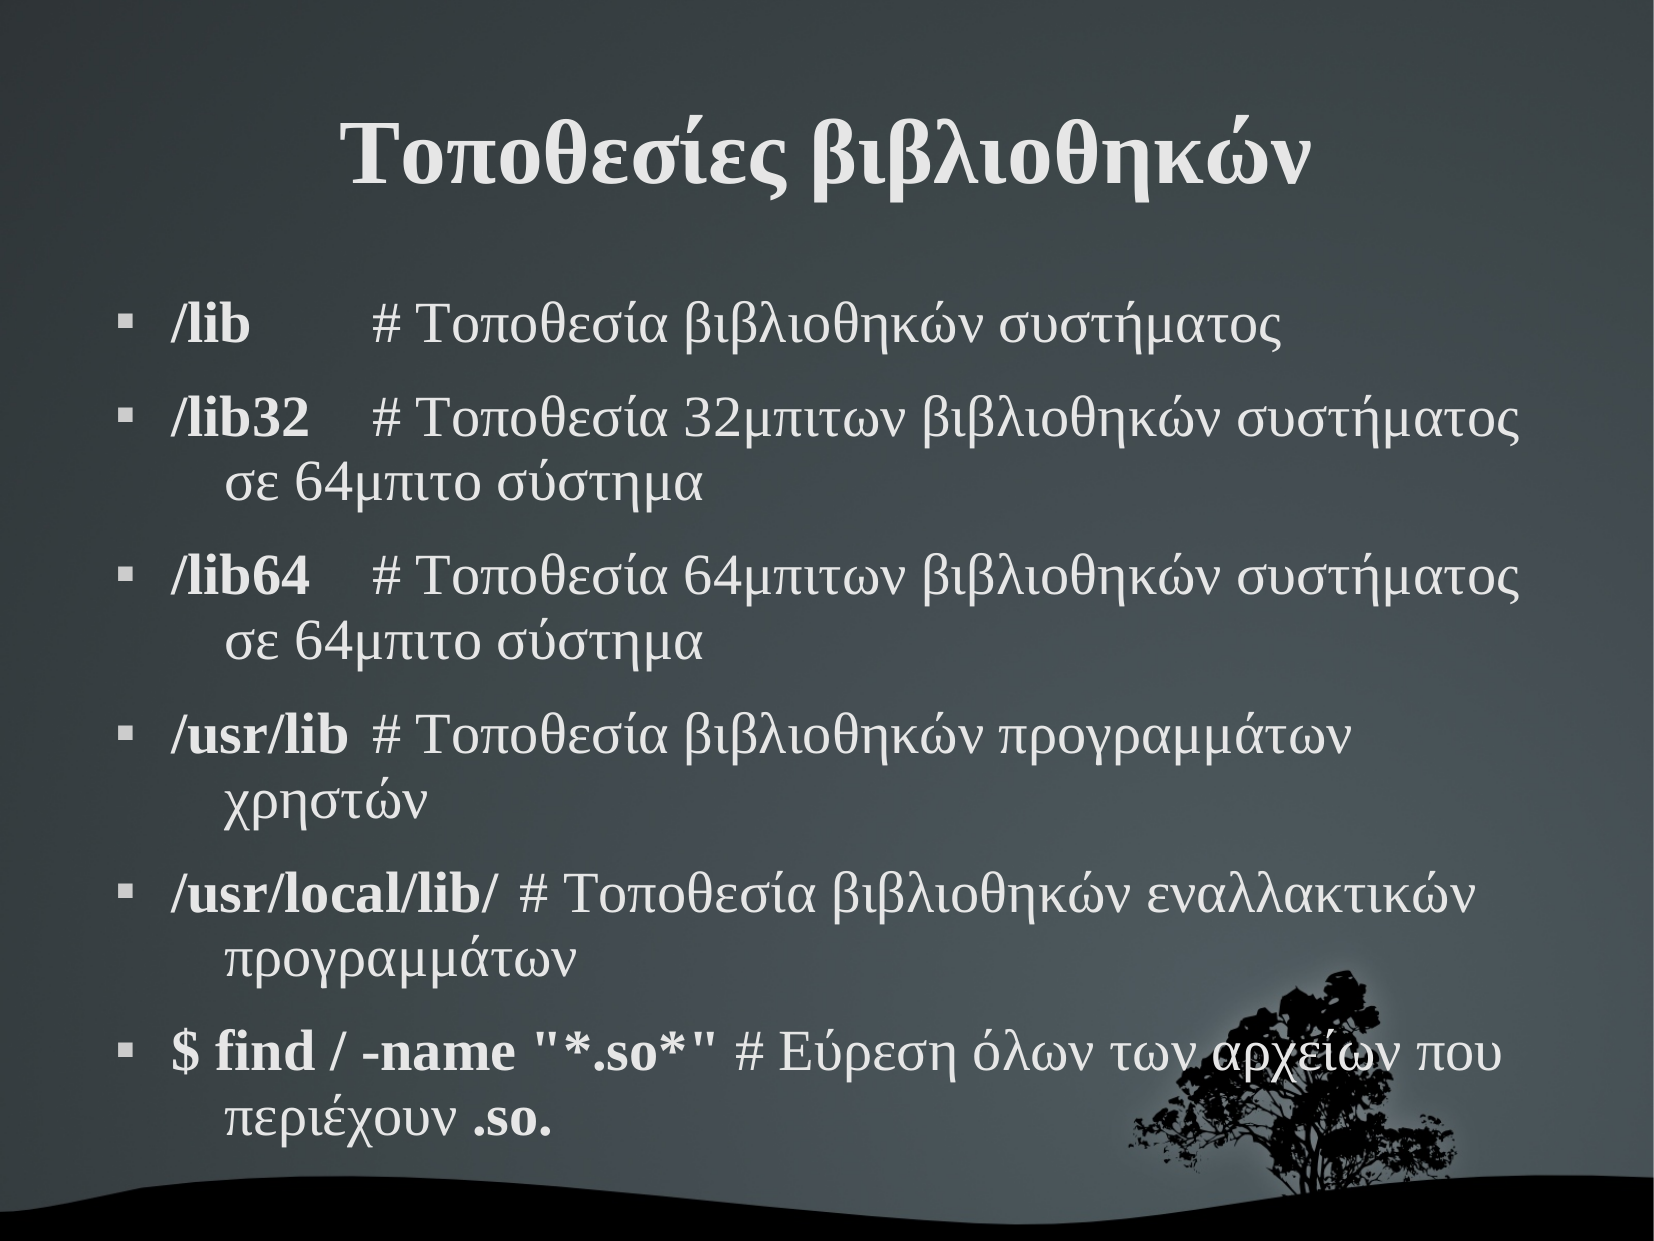

# Τοποθεσίες βιβλιοθηκών
/lib		# Τοποθεσία βιβλιοθηκών συστήματος
/lib32	# Τοποθεσία 32μπιτων βιβλιοθηκών συστήματος σε 64μπιτο σύστημα
/lib64	# Τοποθεσία 64μπιτων βιβλιοθηκών συστήματος σε 64μπιτο σύστημα
/usr/lib	# Τοποθεσία βιβλιοθηκών προγραμμάτων χρηστών
/usr/local/lib/ 	# Τοποθεσία βιβλιοθηκών εναλλακτικών προγραμμάτων
$ find / -name "*.so*" # Εύρεση όλων των αρχείων που περιέχουν .so.